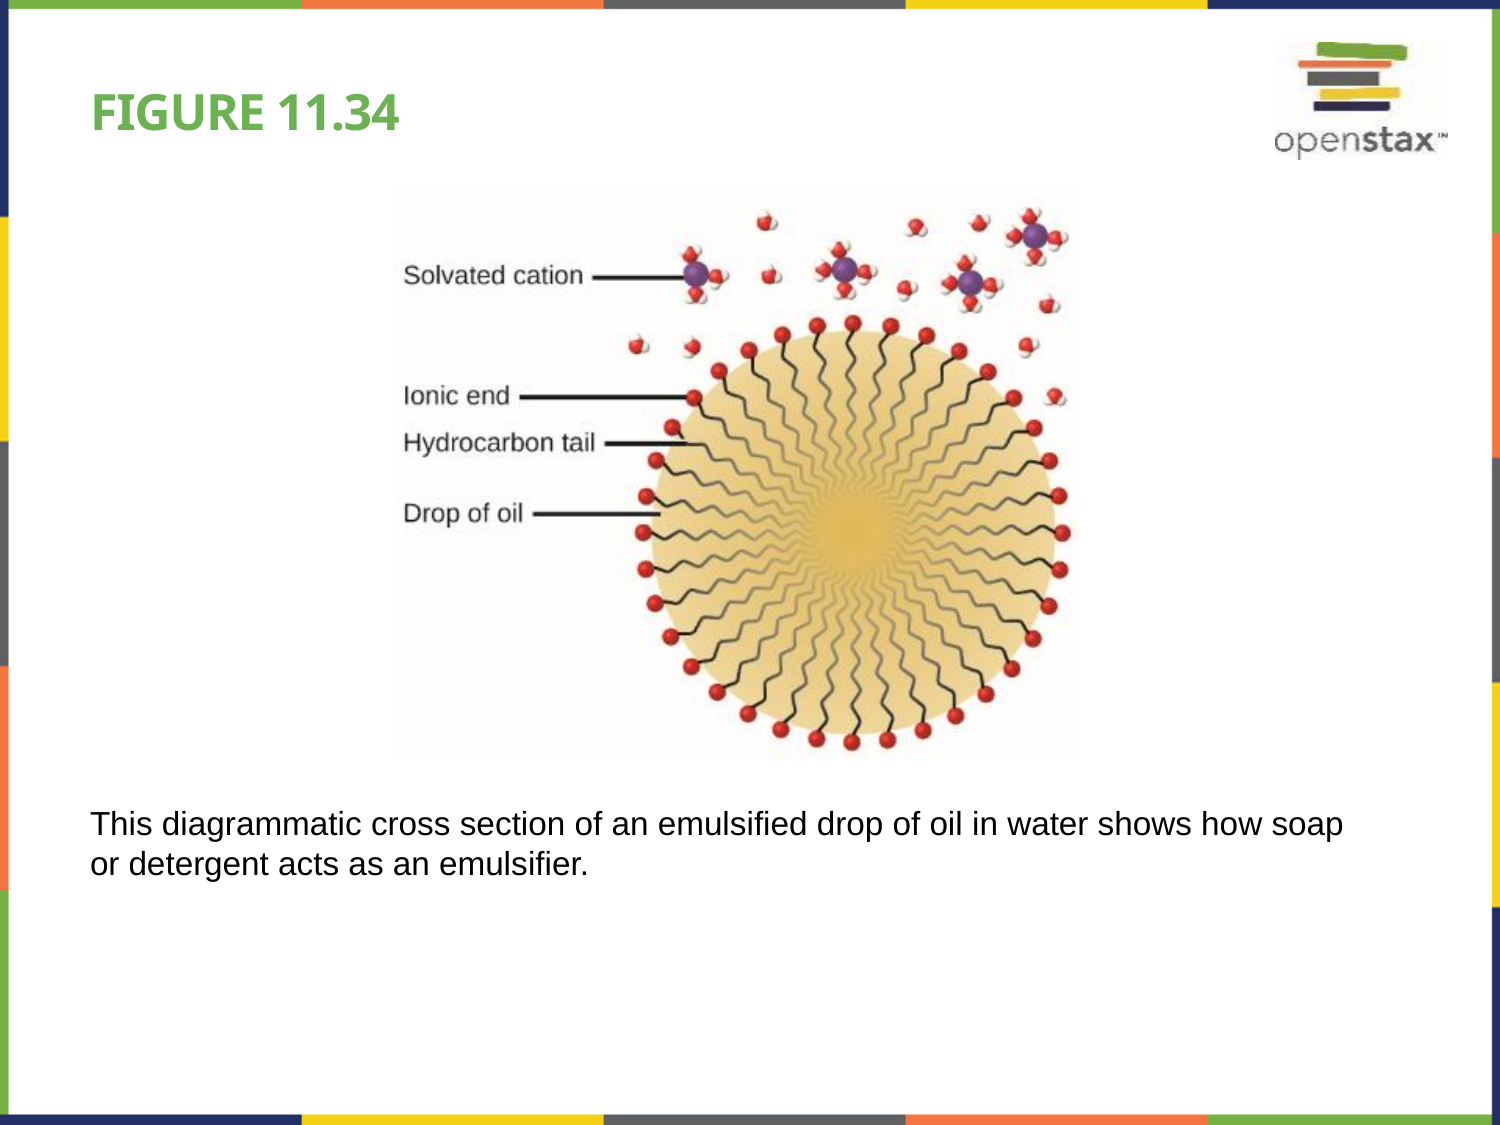

# Figure 11.34
This diagrammatic cross section of an emulsified drop of oil in water shows how soap or detergent acts as an emulsifier.